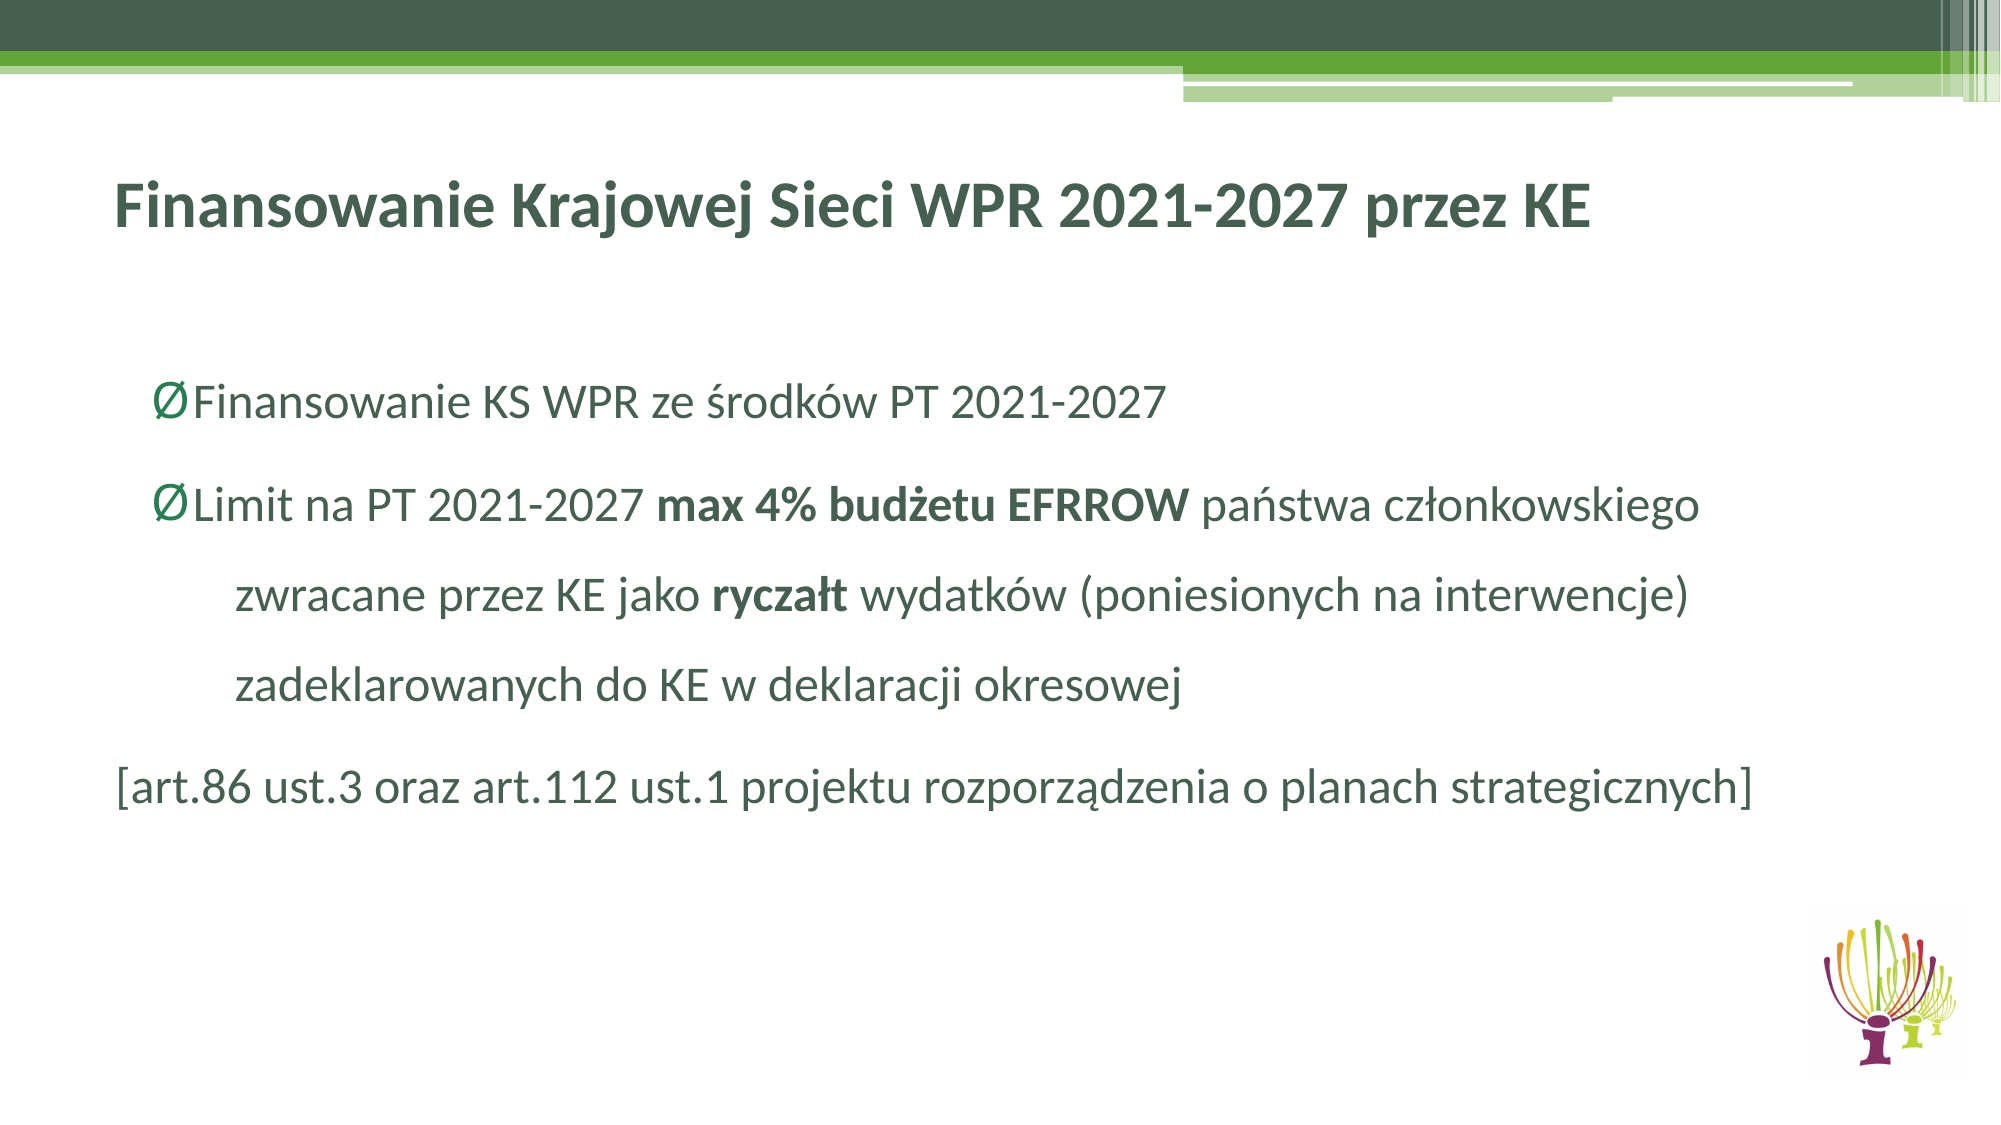

# Finansowanie Krajowej Sieci WPR 2021-2027 przez KE
Finansowanie KS WPR ze środków PT 2021-2027
Limit na PT 2021-2027 max 4% budżetu EFRROW państwa członkowskiego zwracane przez KE jako ryczałt wydatków (poniesionych na interwencje) zadeklarowanych do KE w deklaracji okresowej
[art.86 ust.3 oraz art.112 ust.1 projektu rozporządzenia o planach strategicznych]